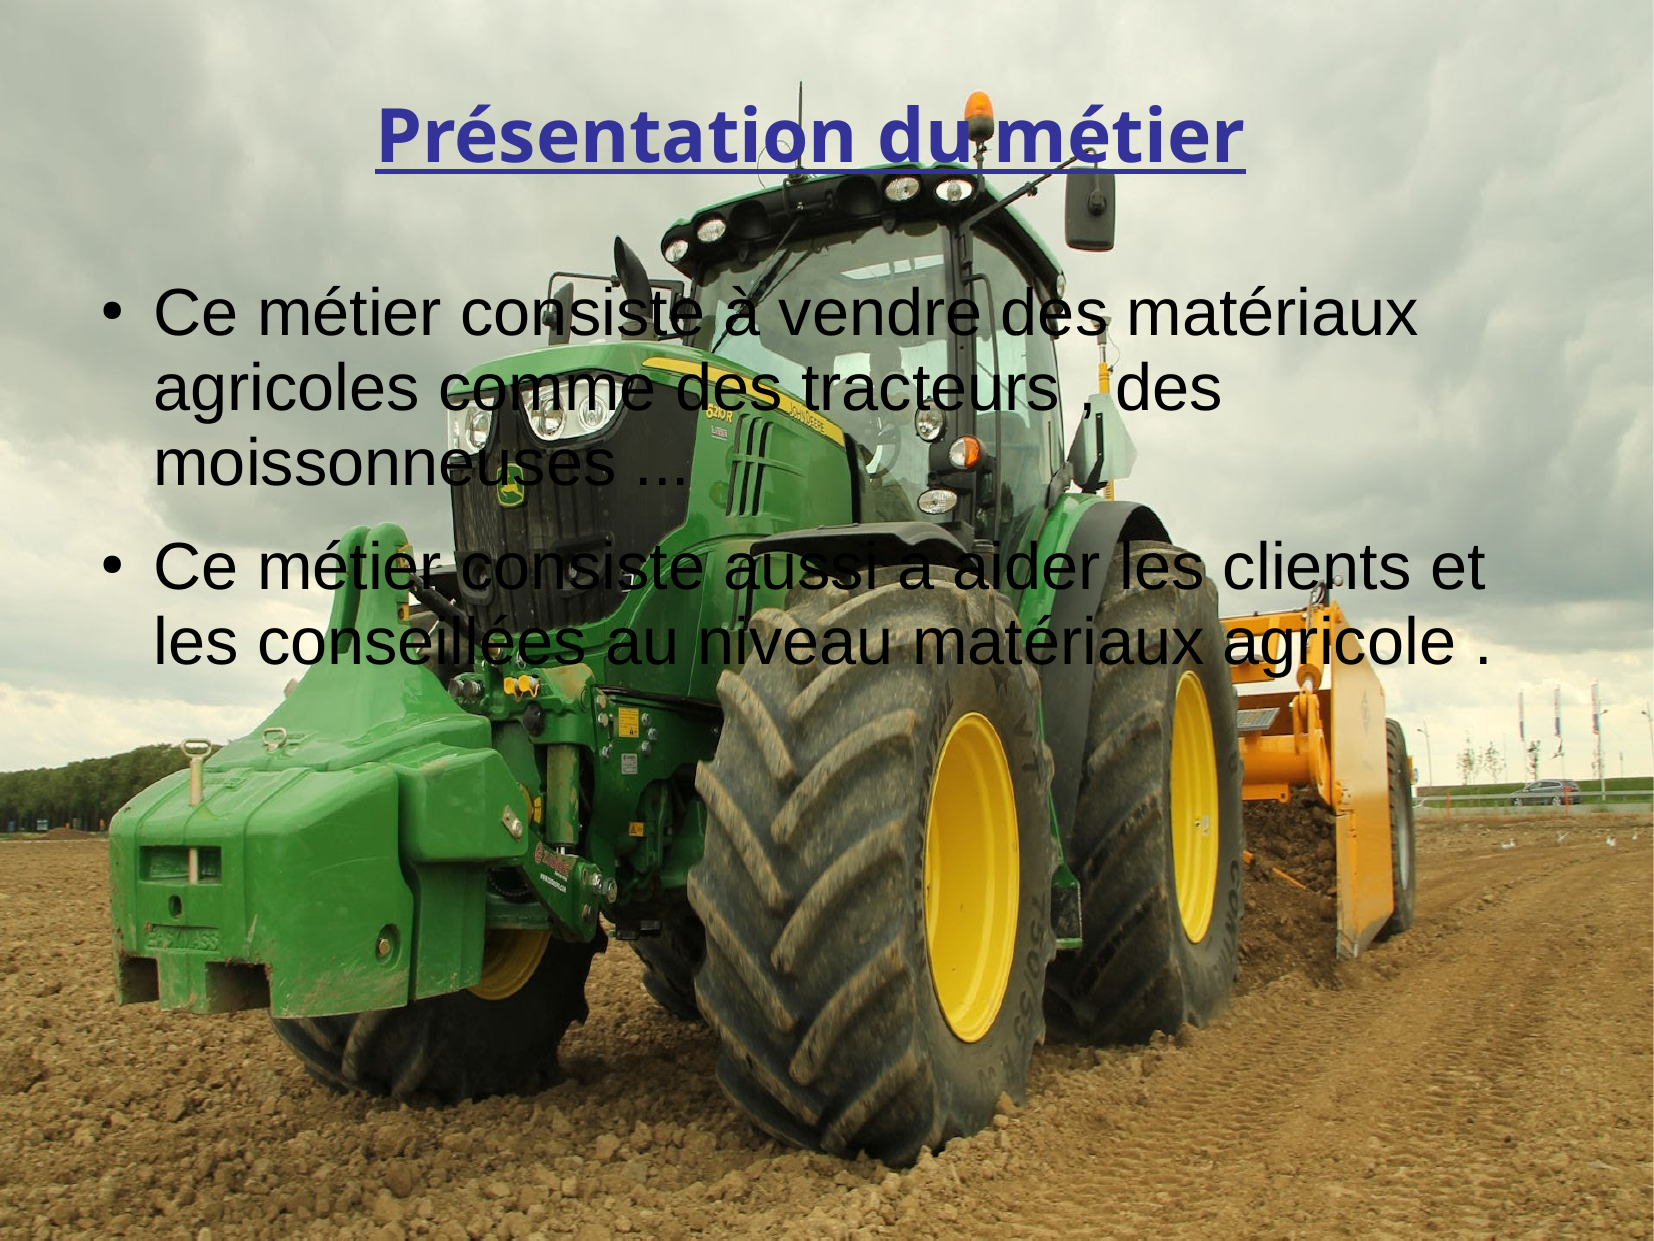

#
Présentation du métier
Ce métier consiste à vendre des matériaux agricoles comme des tracteurs , des moissonneuses ...
Ce métier consiste aussi a aider les clients et les conseillées au niveau matériaux agricole .